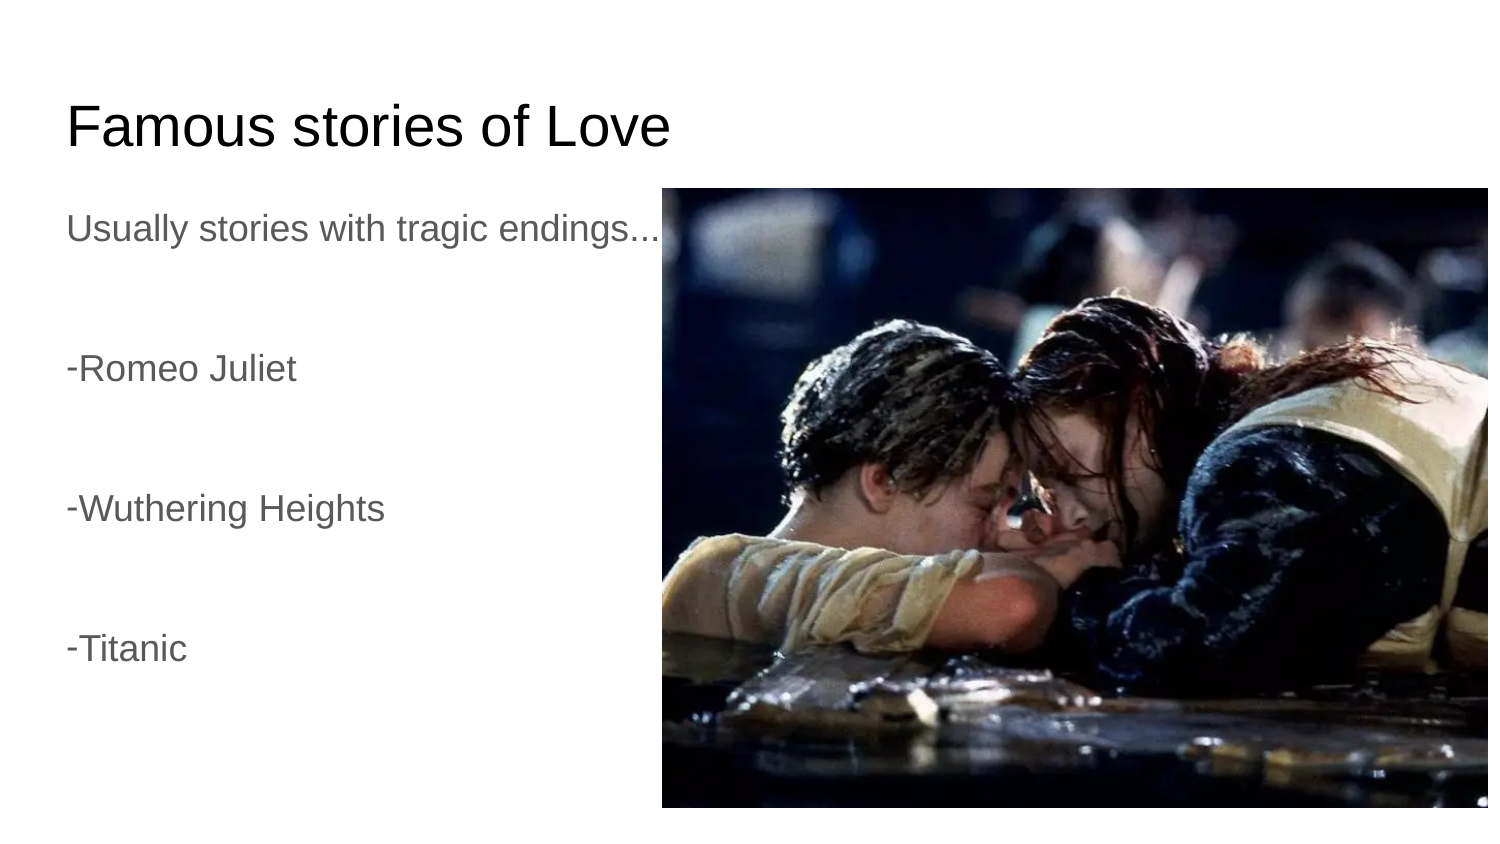

# Famous stories of Love
Usually stories with tragic endings...
Romeo Juliet
Wuthering Heights
Titanic